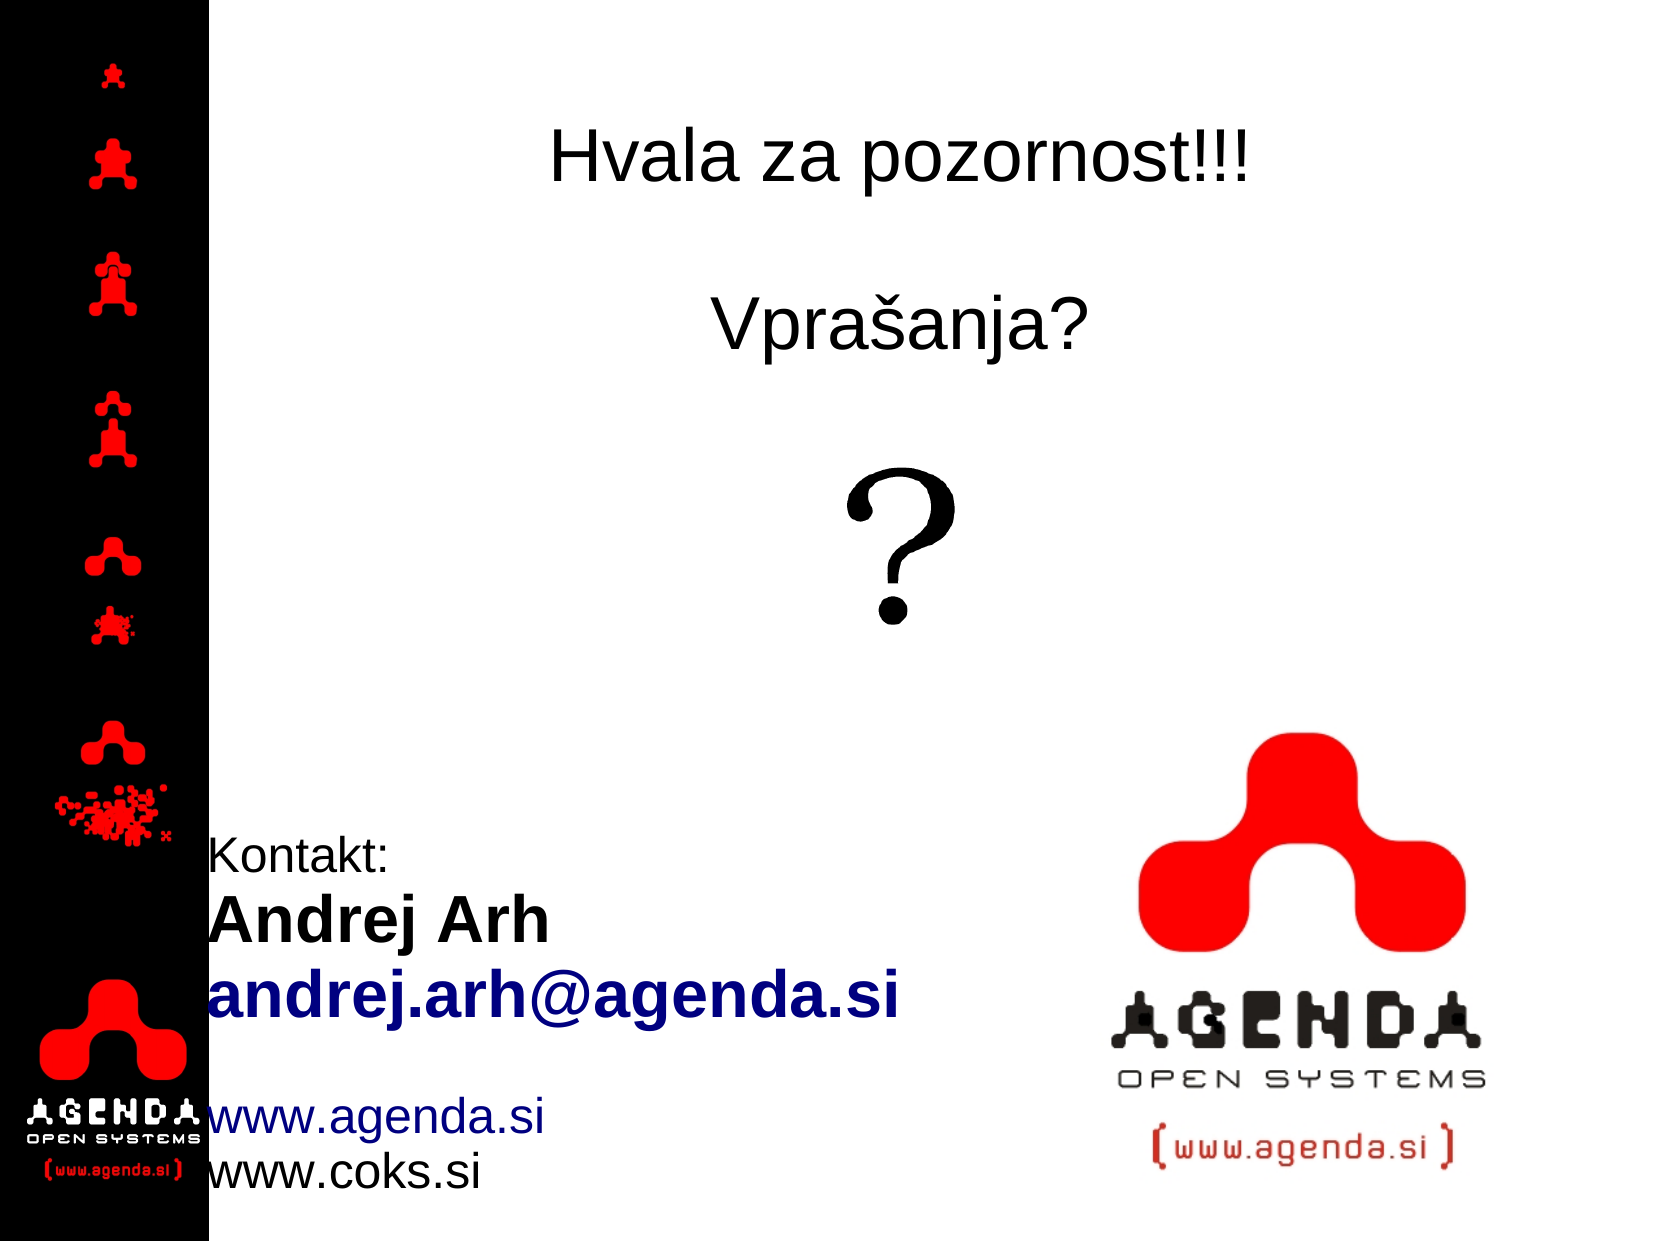

Hvala za pozornost!!!
Vprašanja?
Kontakt:
Andrej Arh
andrej.arh@agenda.si
www.agenda.si
www.coks.si